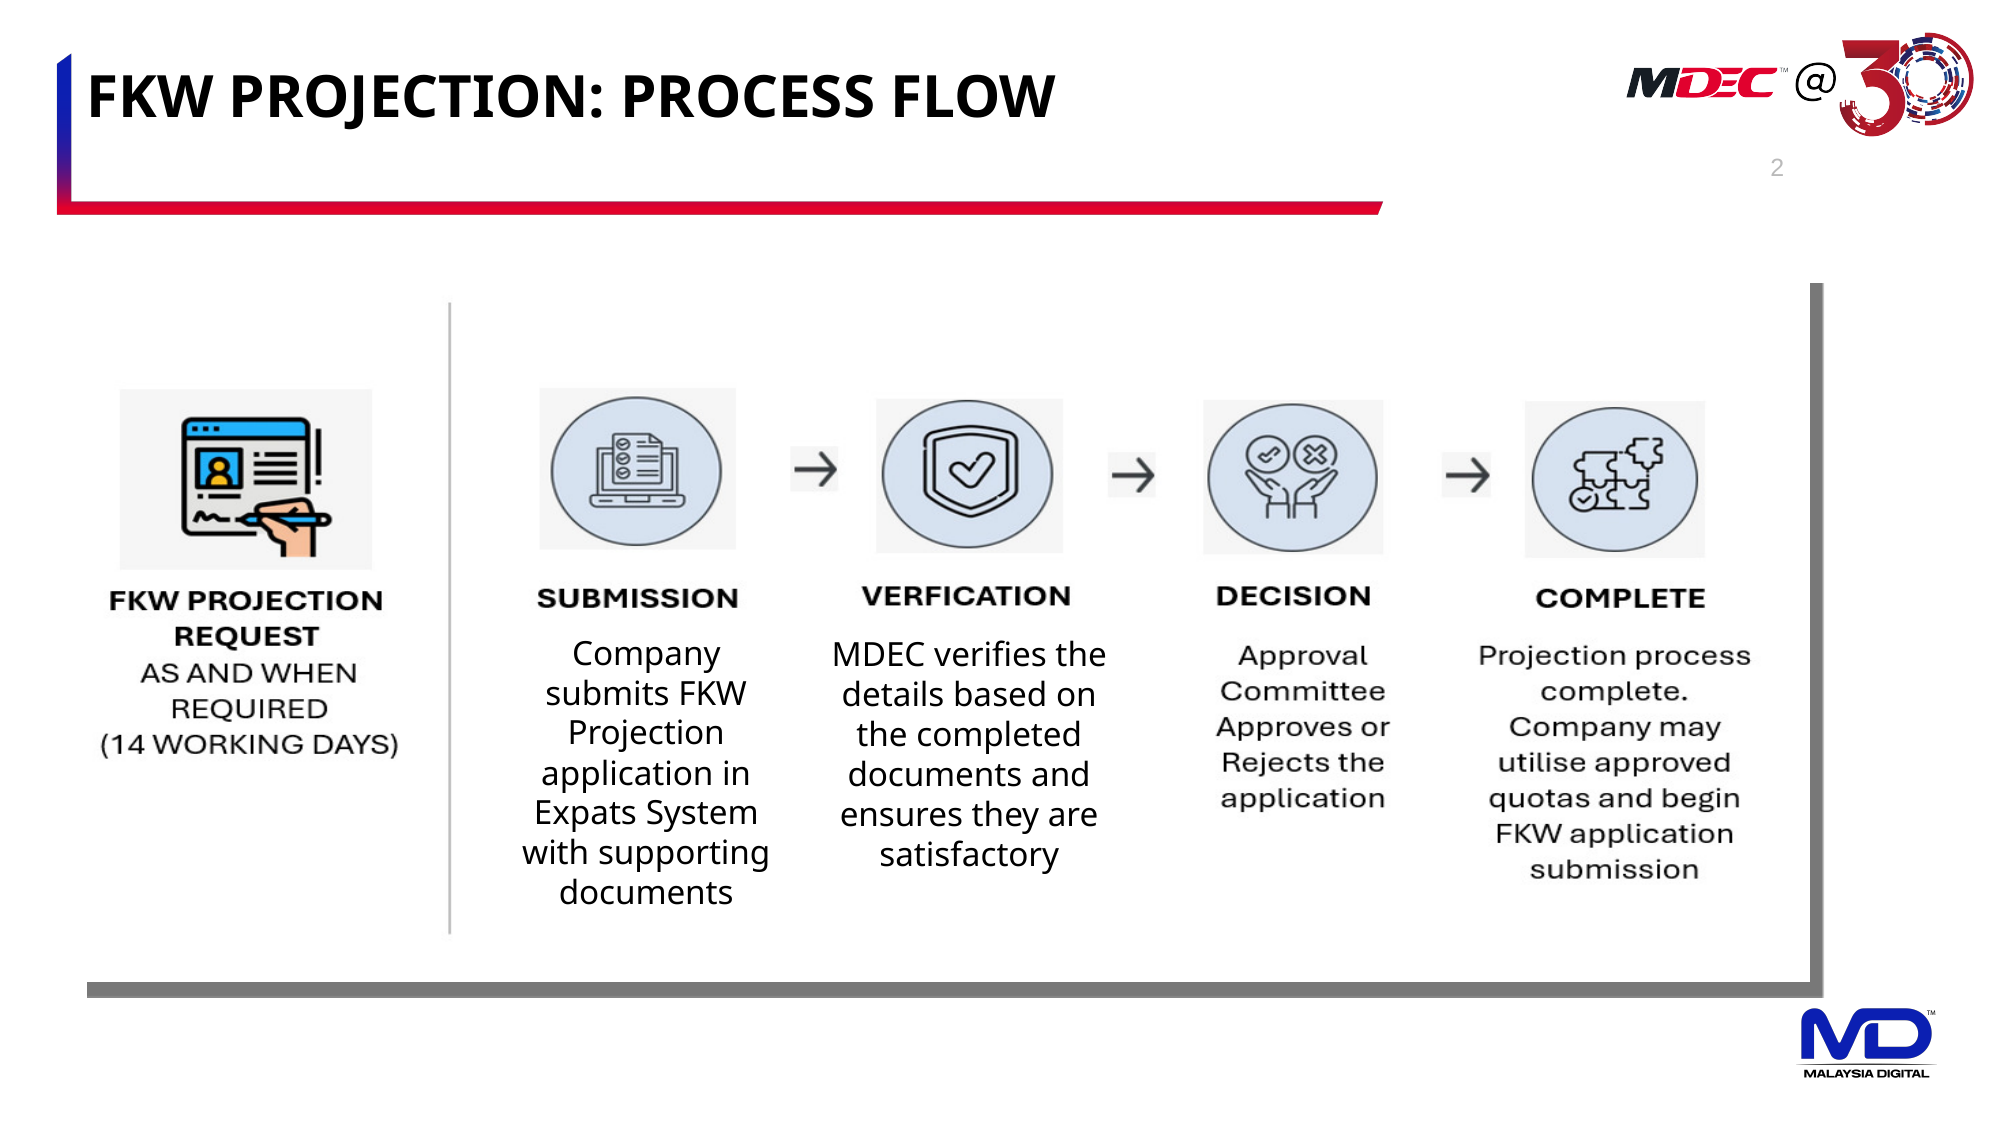

# FKW PROJECTION: PROCESS FLOW
Company submits FKW Projection application in Expats System with supporting documents
MDEC verifies the details based on the completed documents and ensures they are satisfactory